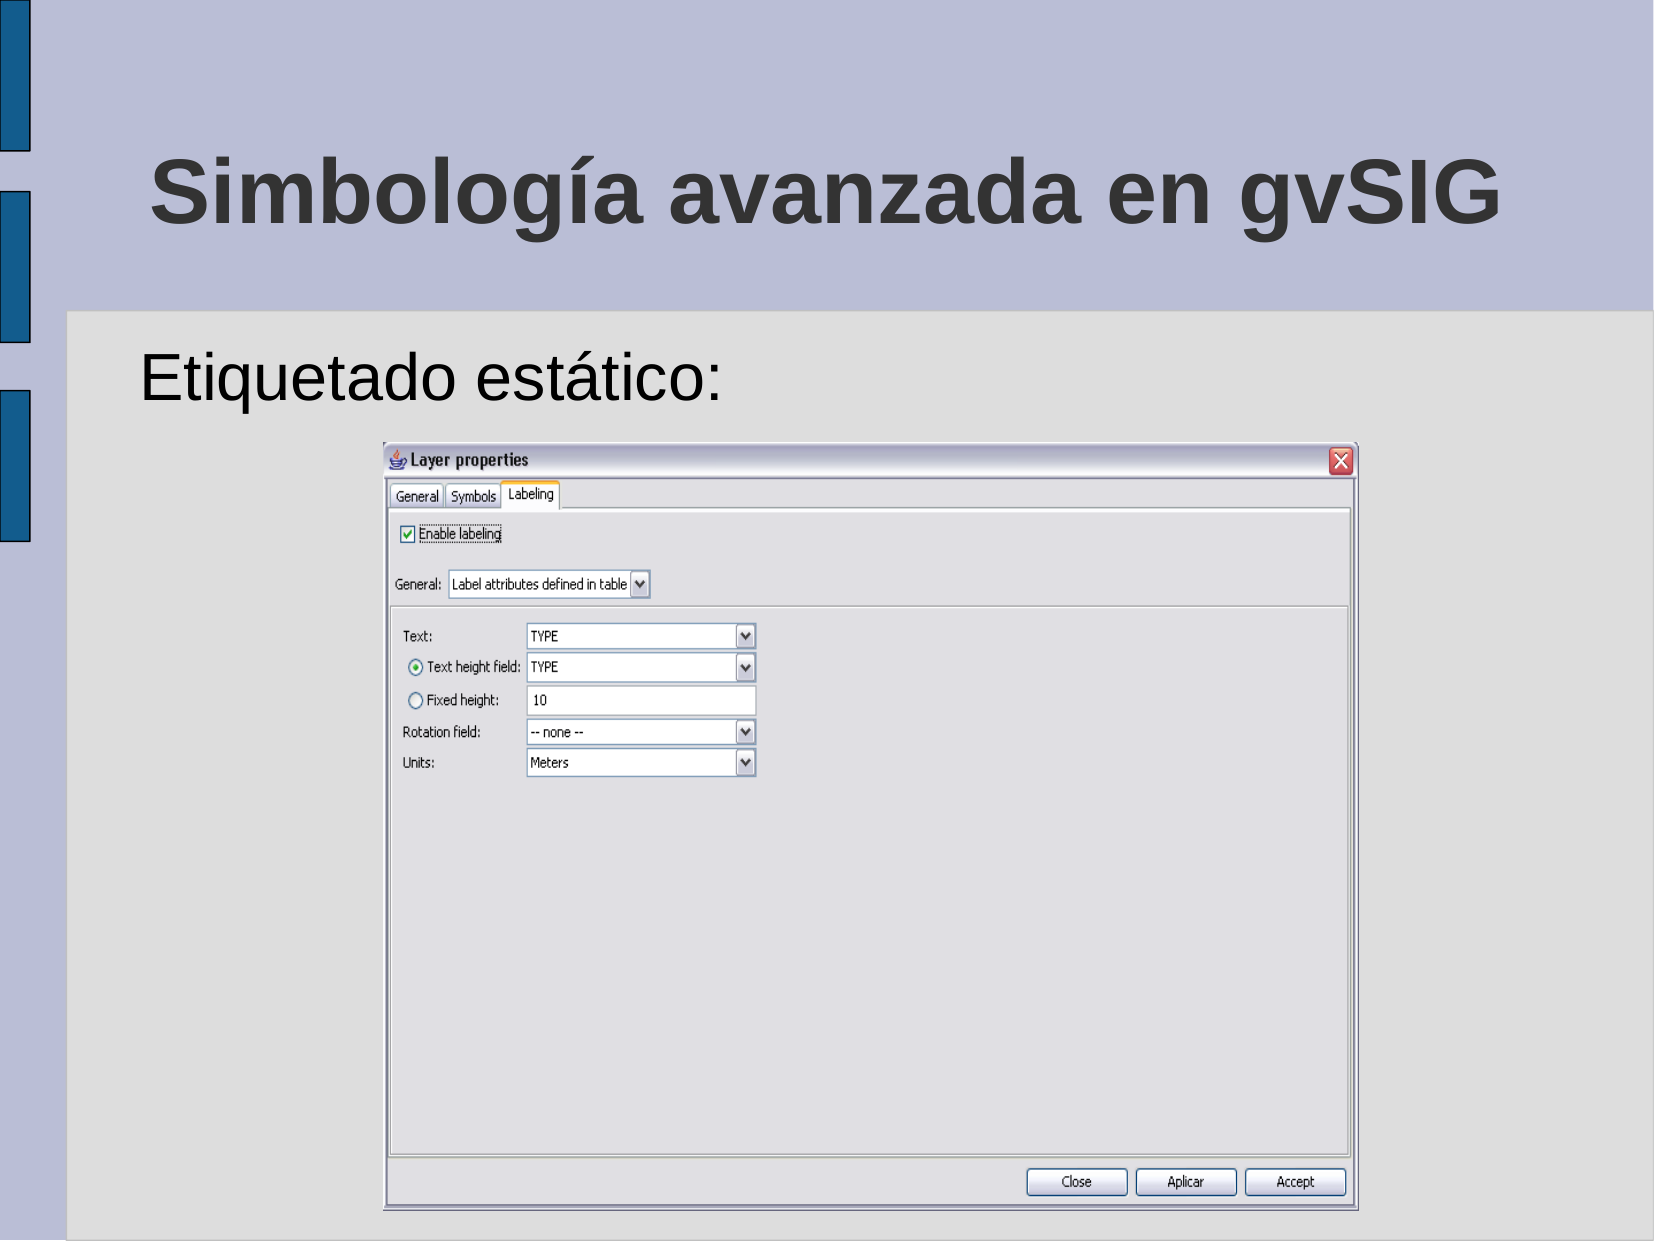

# Simbología avanzada en gvSIG
Etiquetado estático: